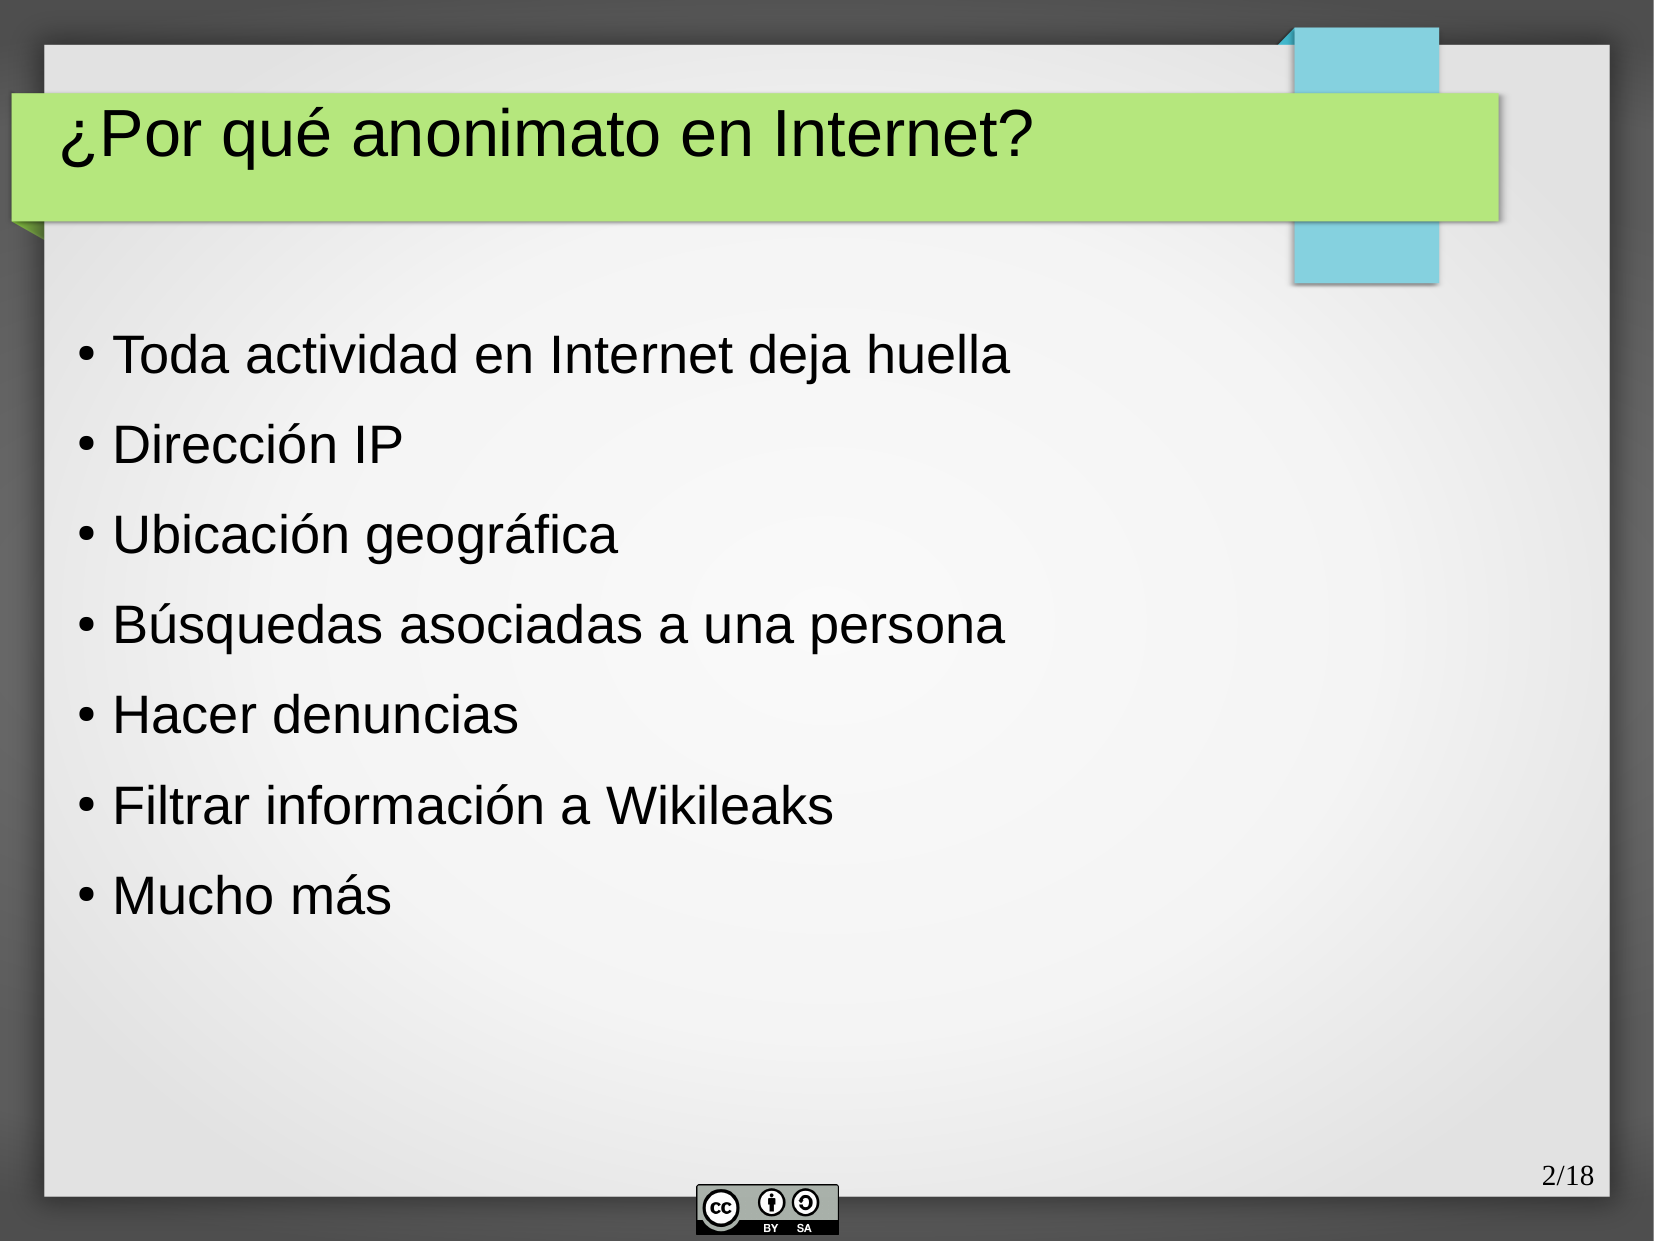

# ¿Por qué anonimato en Internet?
Toda actividad en Internet deja huella
Dirección IP
Ubicación geográfica
Búsquedas asociadas a una persona
Hacer denuncias
Filtrar información a Wikileaks
Mucho más
2